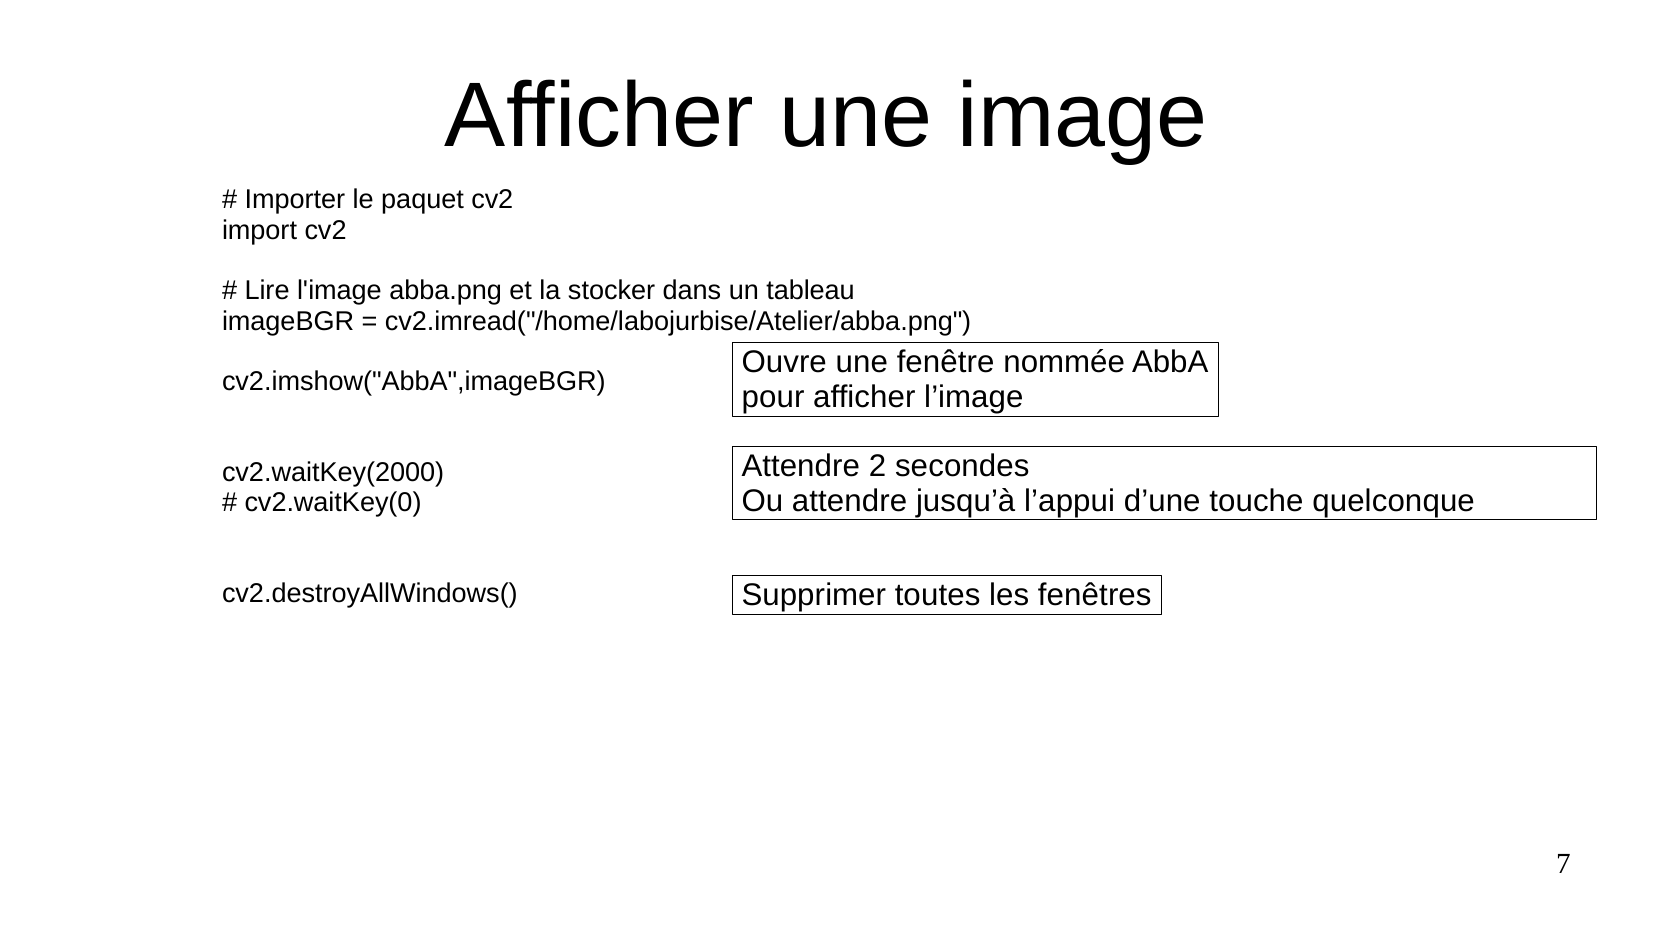

# Afficher une image
# Importer le paquet cv2
import cv2
# Lire l'image abba.png et la stocker dans un tableau
imageBGR = cv2.imread("/home/labojurbise/Atelier/abba.png")
cv2.imshow("AbbA",imageBGR)
cv2.waitKey(2000)
# cv2.waitKey(0)
cv2.destroyAllWindows()
Ouvre une fenêtre nommée AbbA
pour afficher l’image
Attendre 2 secondes
Ou attendre jusqu’à l’appui d’une touche quelconque
Supprimer toutes les fenêtres
7